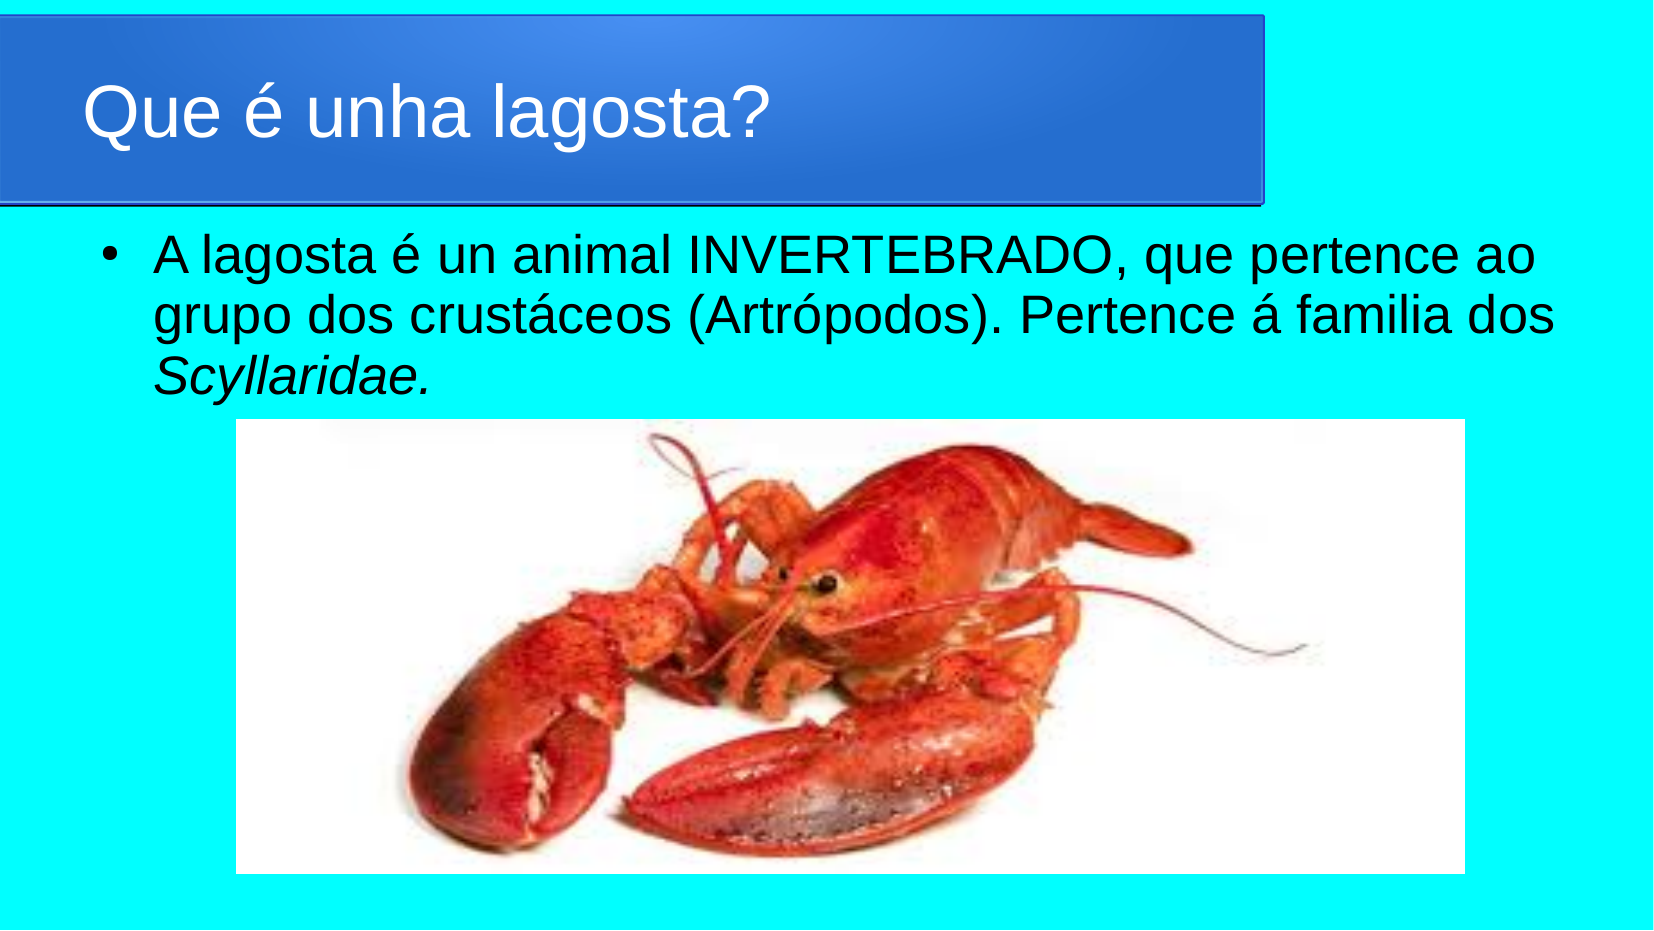

# Que é unha lagosta?
A lagosta é un animal INVERTEBRADO, que pertence ao grupo dos crustáceos (Artrópodos). Pertence á familia dos Scyllaridae.